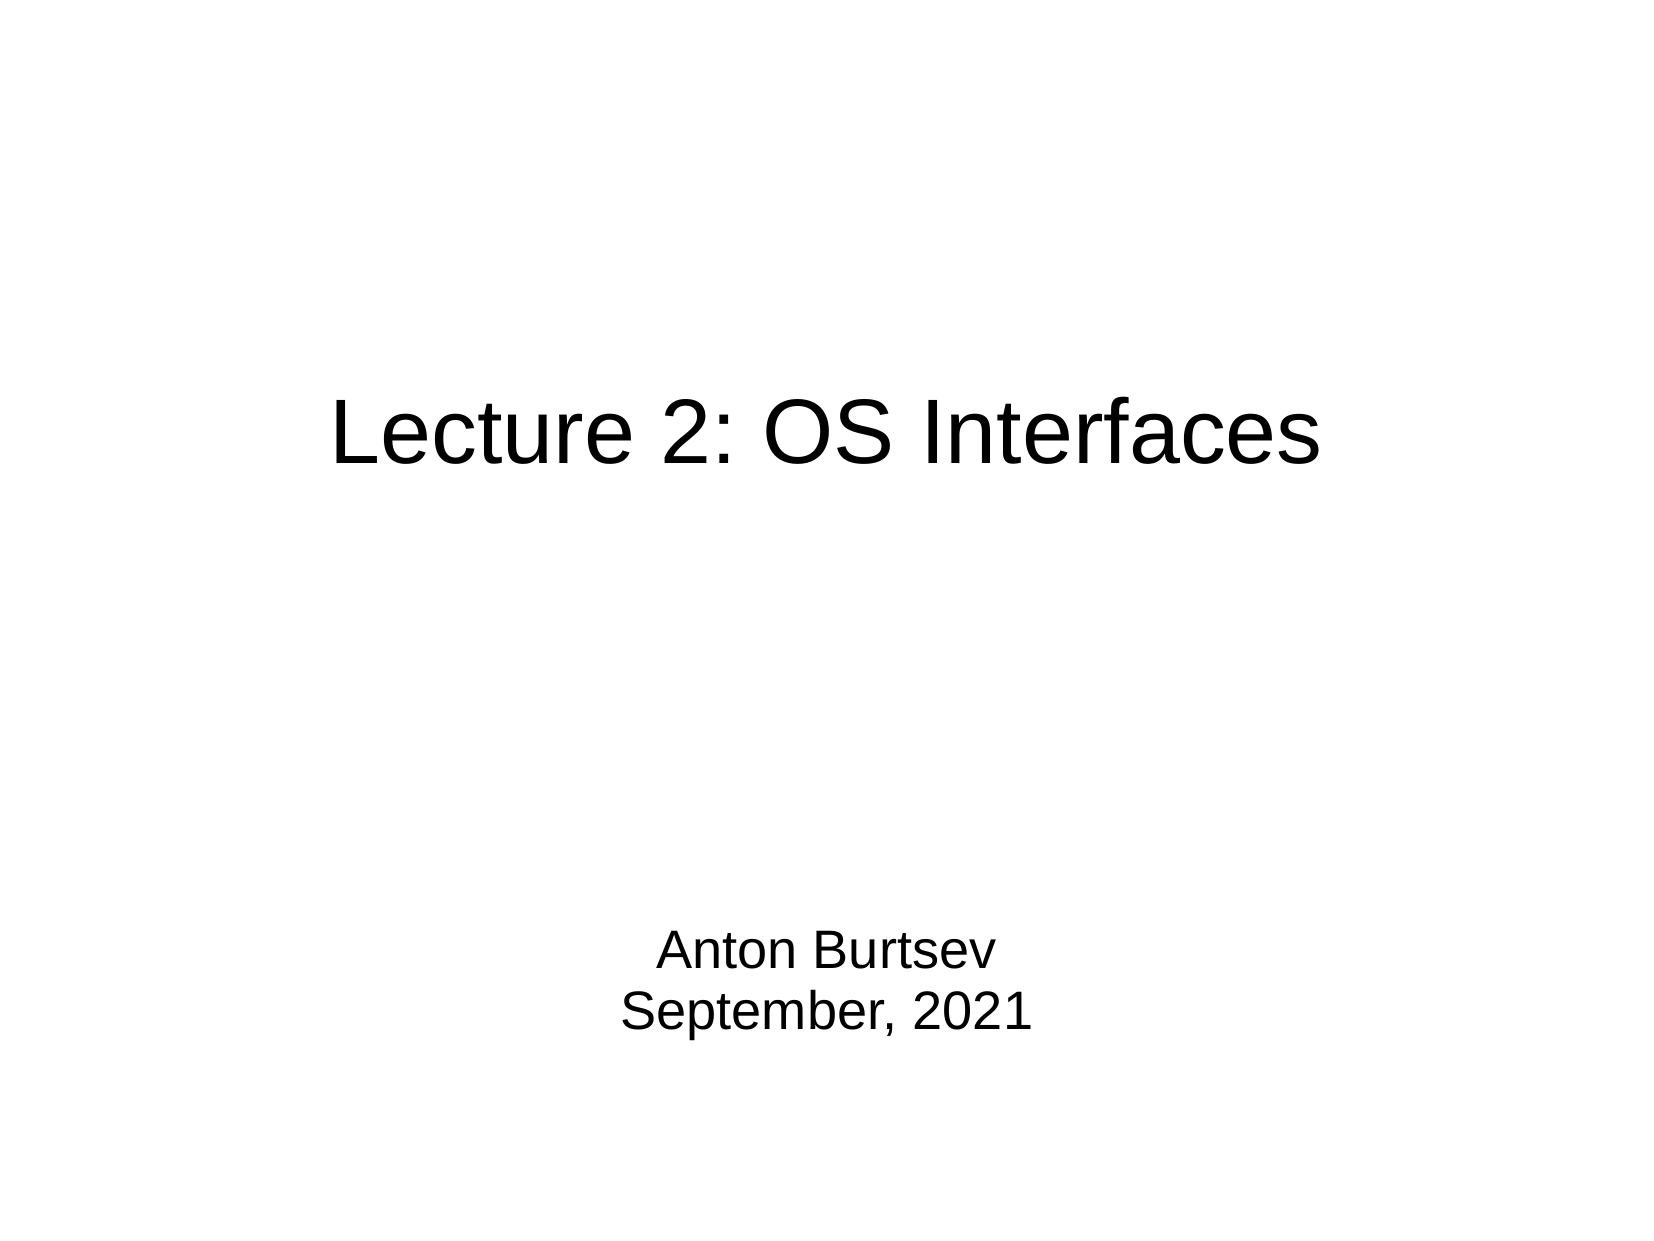

# Lecture 2: OS Interfaces
Anton Burtsev
September, 2021